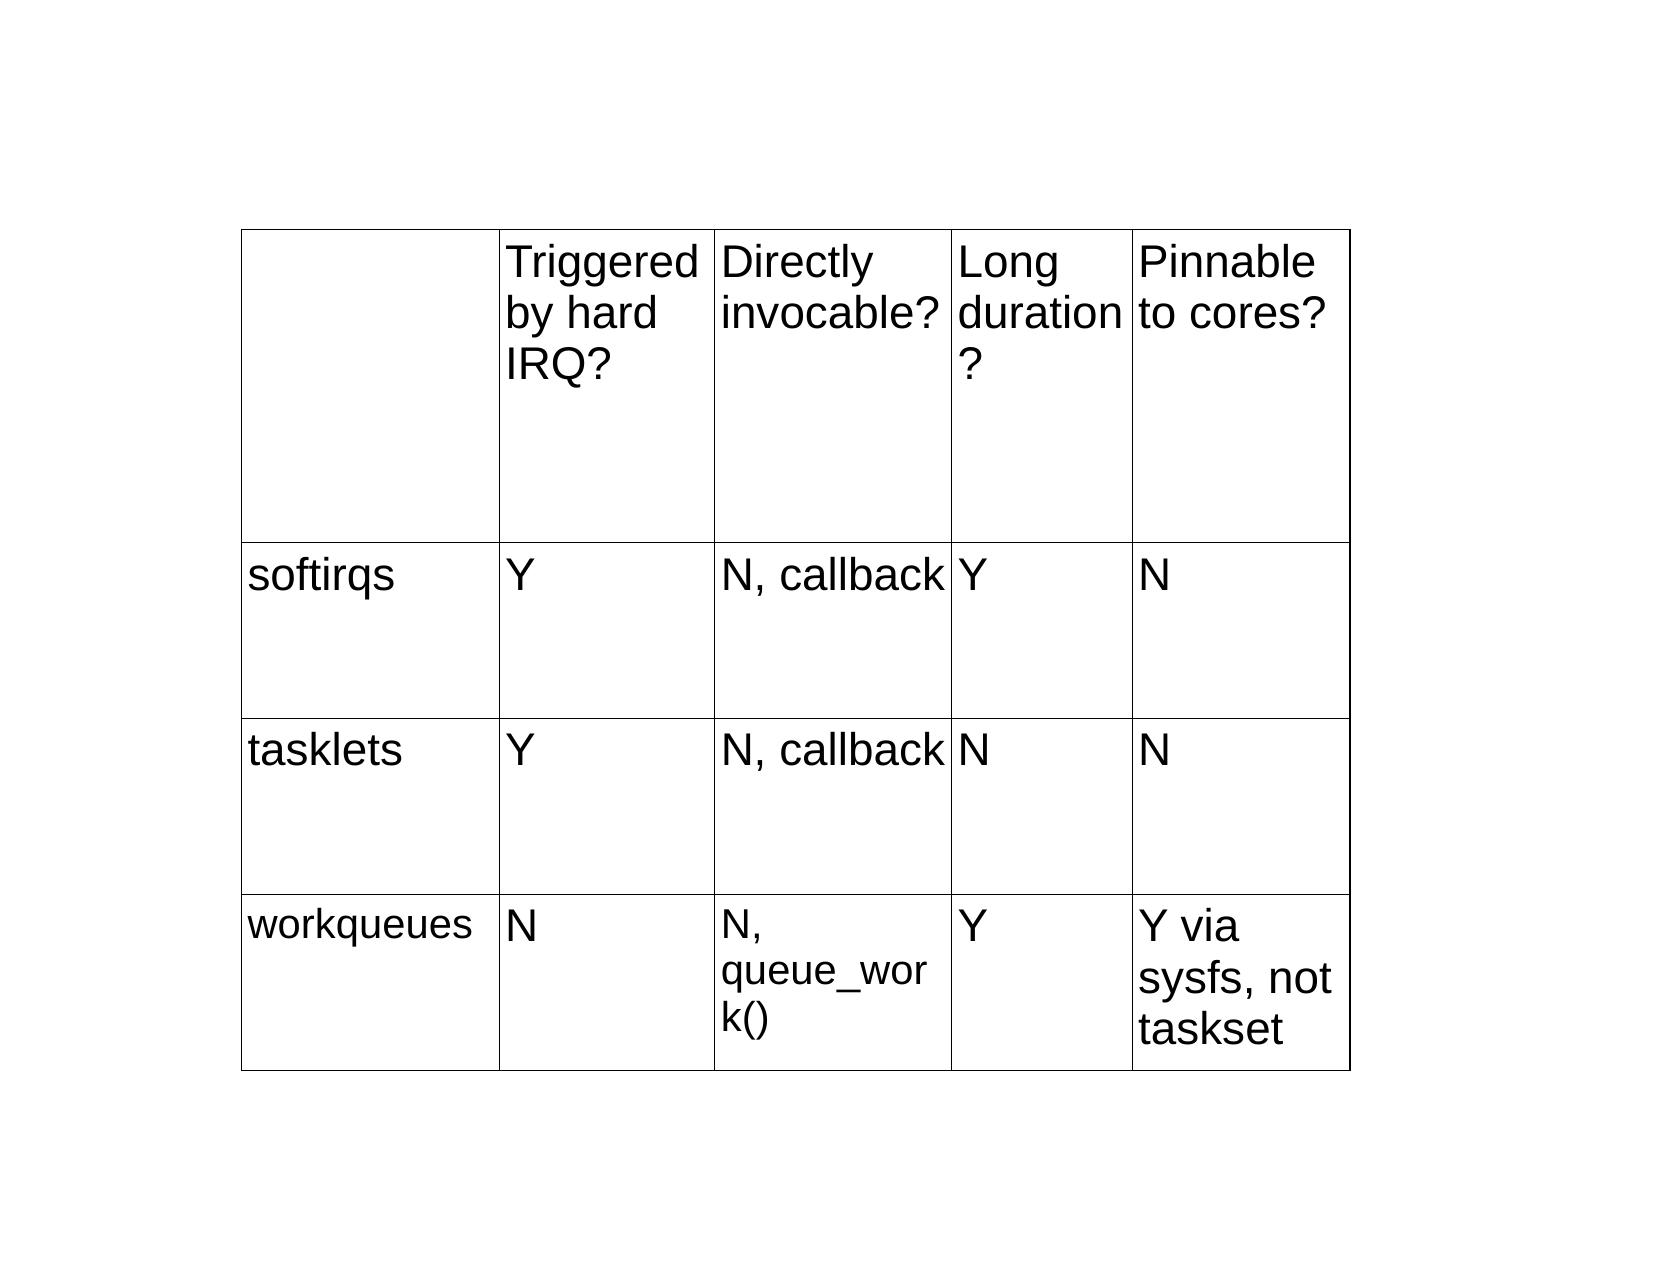

| | Triggered by hard IRQ? | Directly invocable? | Long duration? | Pinnable to cores? |
| --- | --- | --- | --- | --- |
| softirqs | Y | N, callback | Y | N |
| tasklets | Y | N, callback | N | N |
| workqueues | N | N, queue\_work() | Y | Y via sysfs, not taskset |